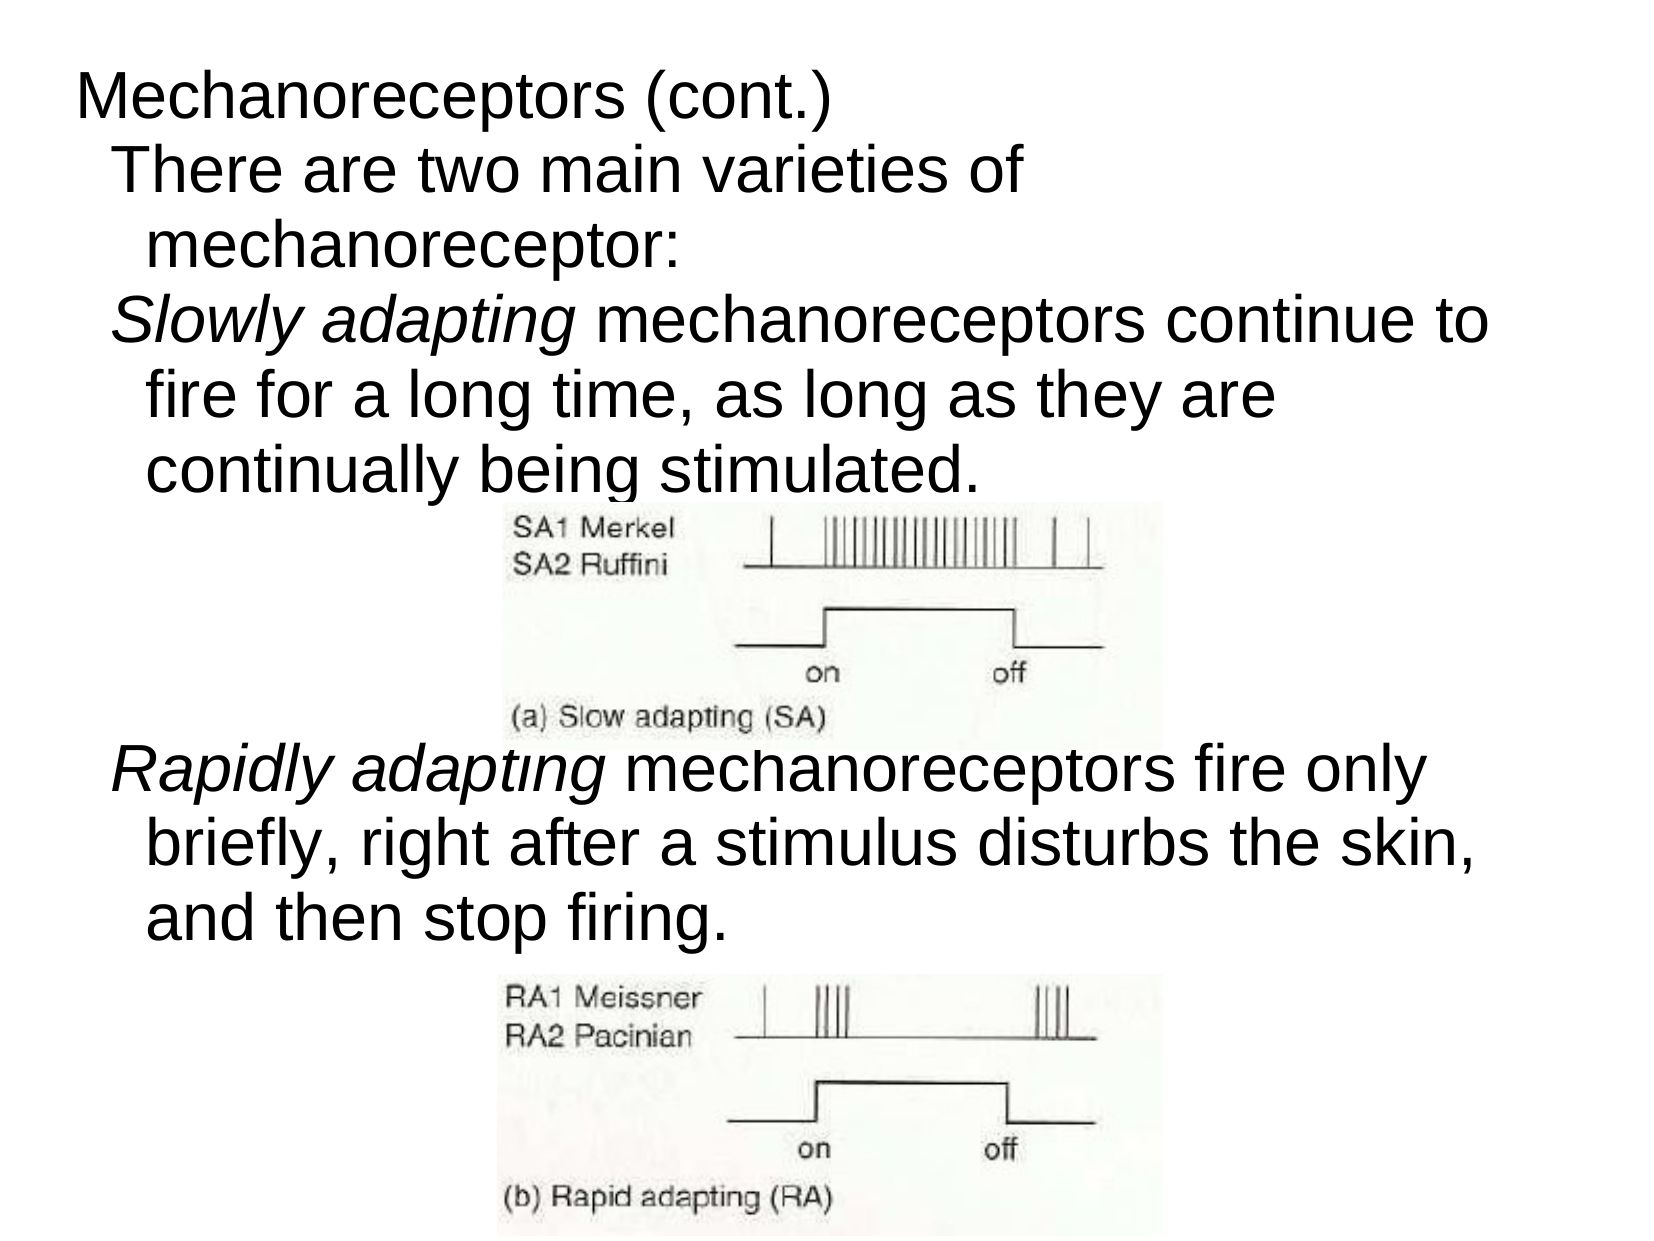

# Mechanoreceptors (cont.)
There are two main varieties of mechanoreceptor:
Slowly adapting mechanoreceptors continue to fire for a long time, as long as they are continually being stimulated.
Rapidly adapting mechanoreceptors fire only briefly, right after a stimulus disturbs the skin, and then stop firing.